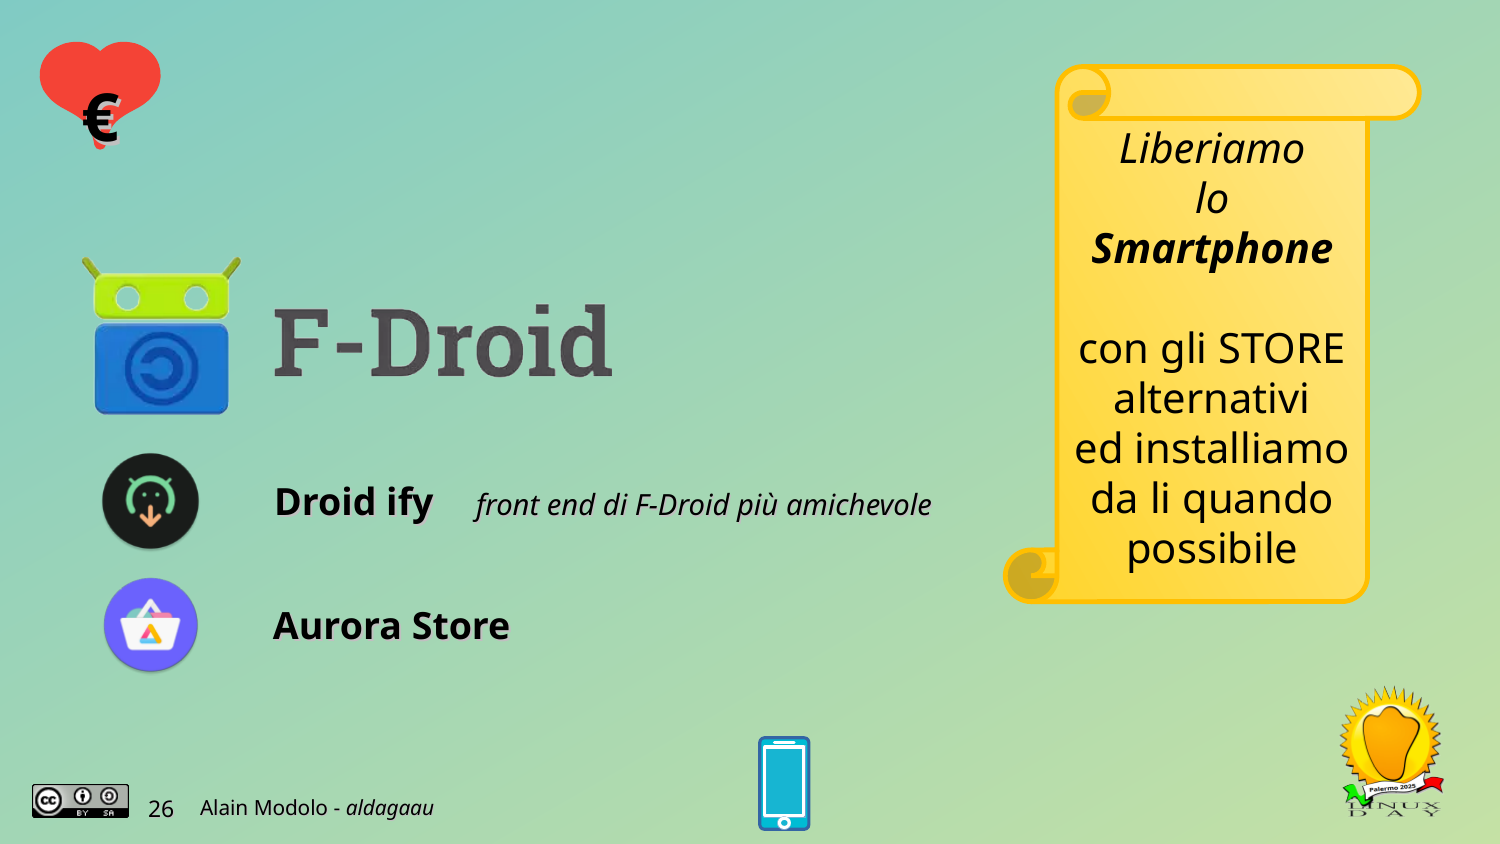

€
Liberiamo
lo
Smartphone
con gli STORE
alternativi
ed installiamo da li quando possibile
											 	 Droid ify 	front end di F-Droid più amichevole
						 Aurora Store